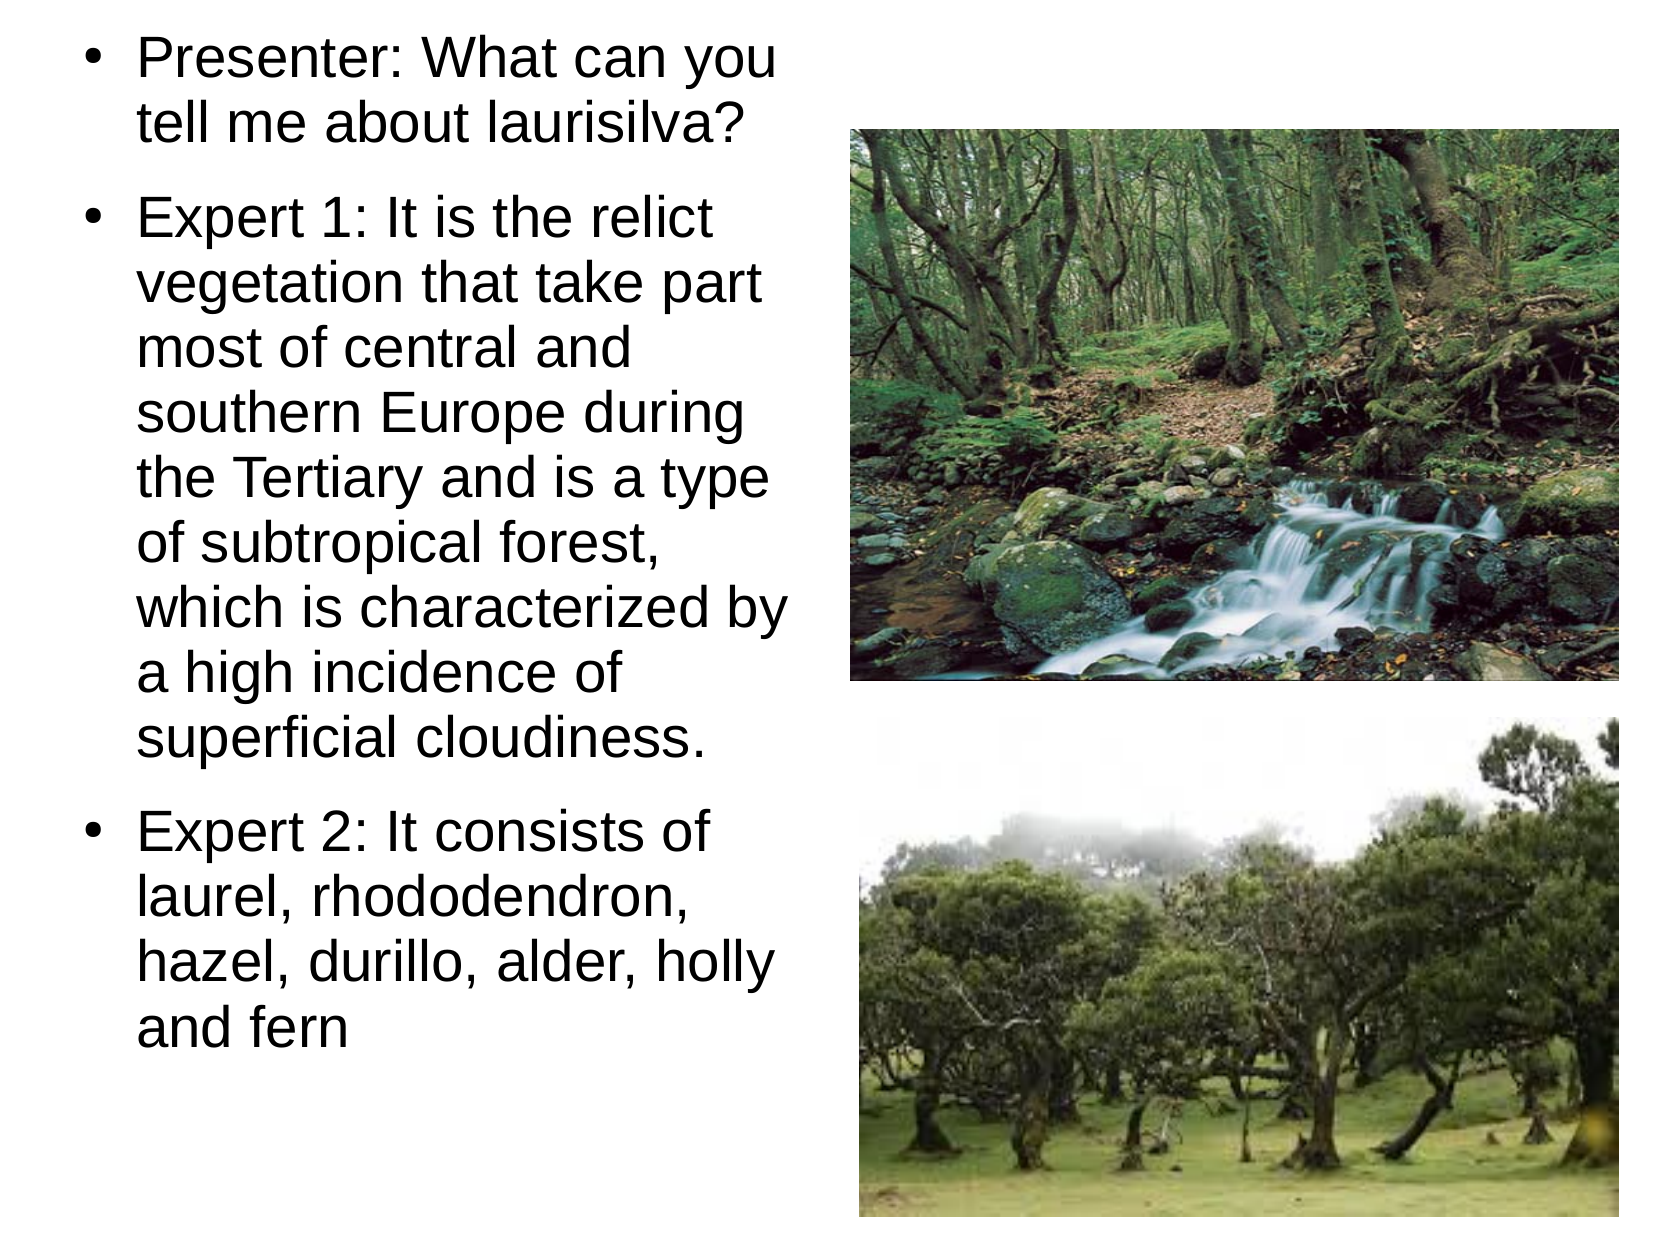

# Presenter: What can you tell me about laurisilva?
Expert 1: It is the relict vegetation that take part most of central and southern Europe during the Tertiary and is a type of subtropical forest, which is characterized by a high incidence of superficial cloudiness.
Expert 2: It consists of laurel, rhododendron, hazel, durillo, alder, holly and fern